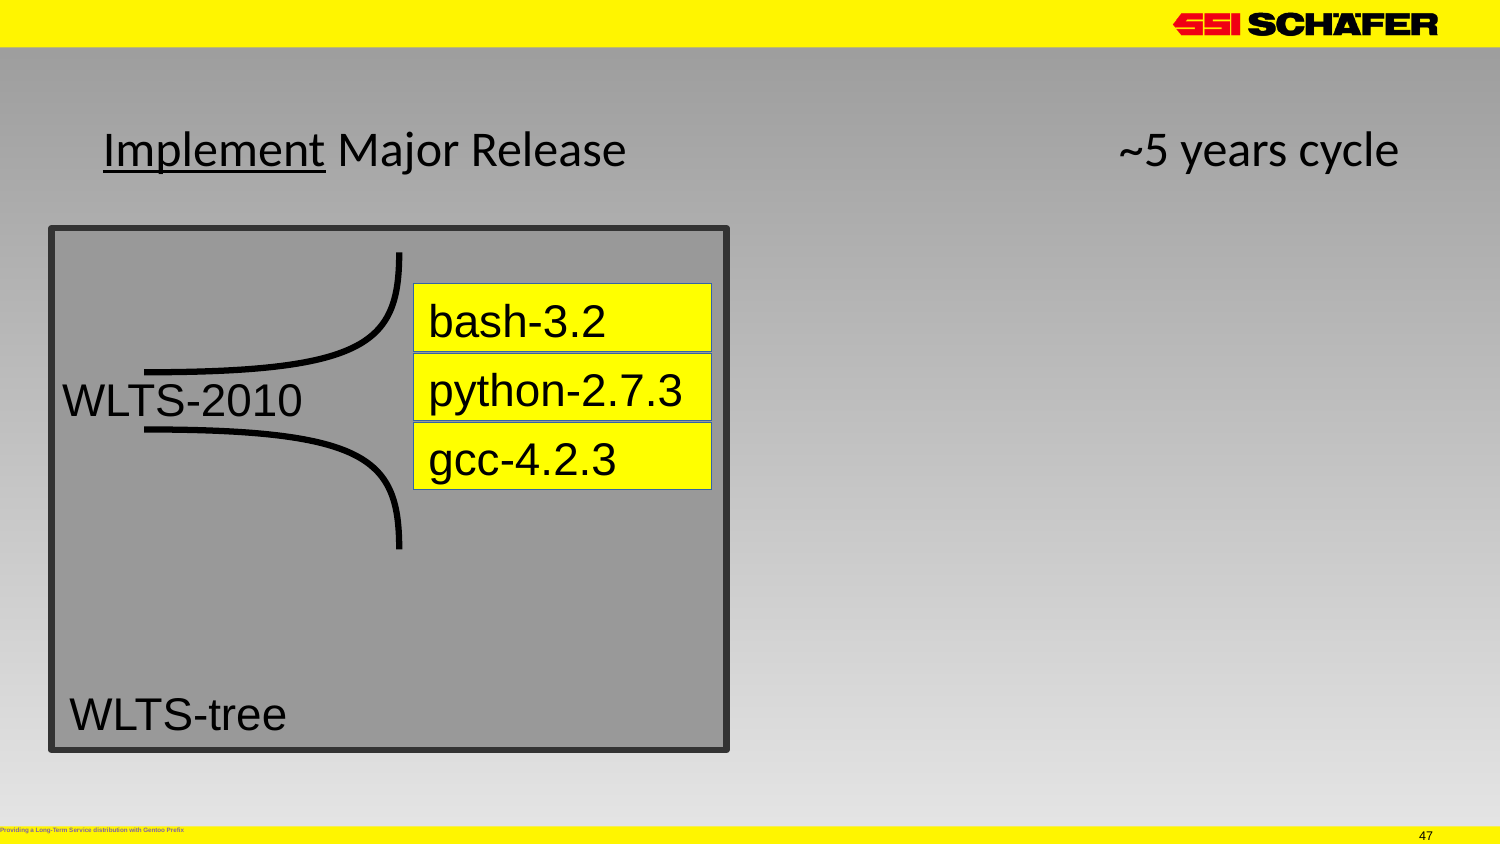

Implement Major Release
~5 years cycle
WLTS-tree
WLTS-2010
bash-3.2
python-2.7.3
# gcc-4.2.3
© 2015 SSI Schäfer